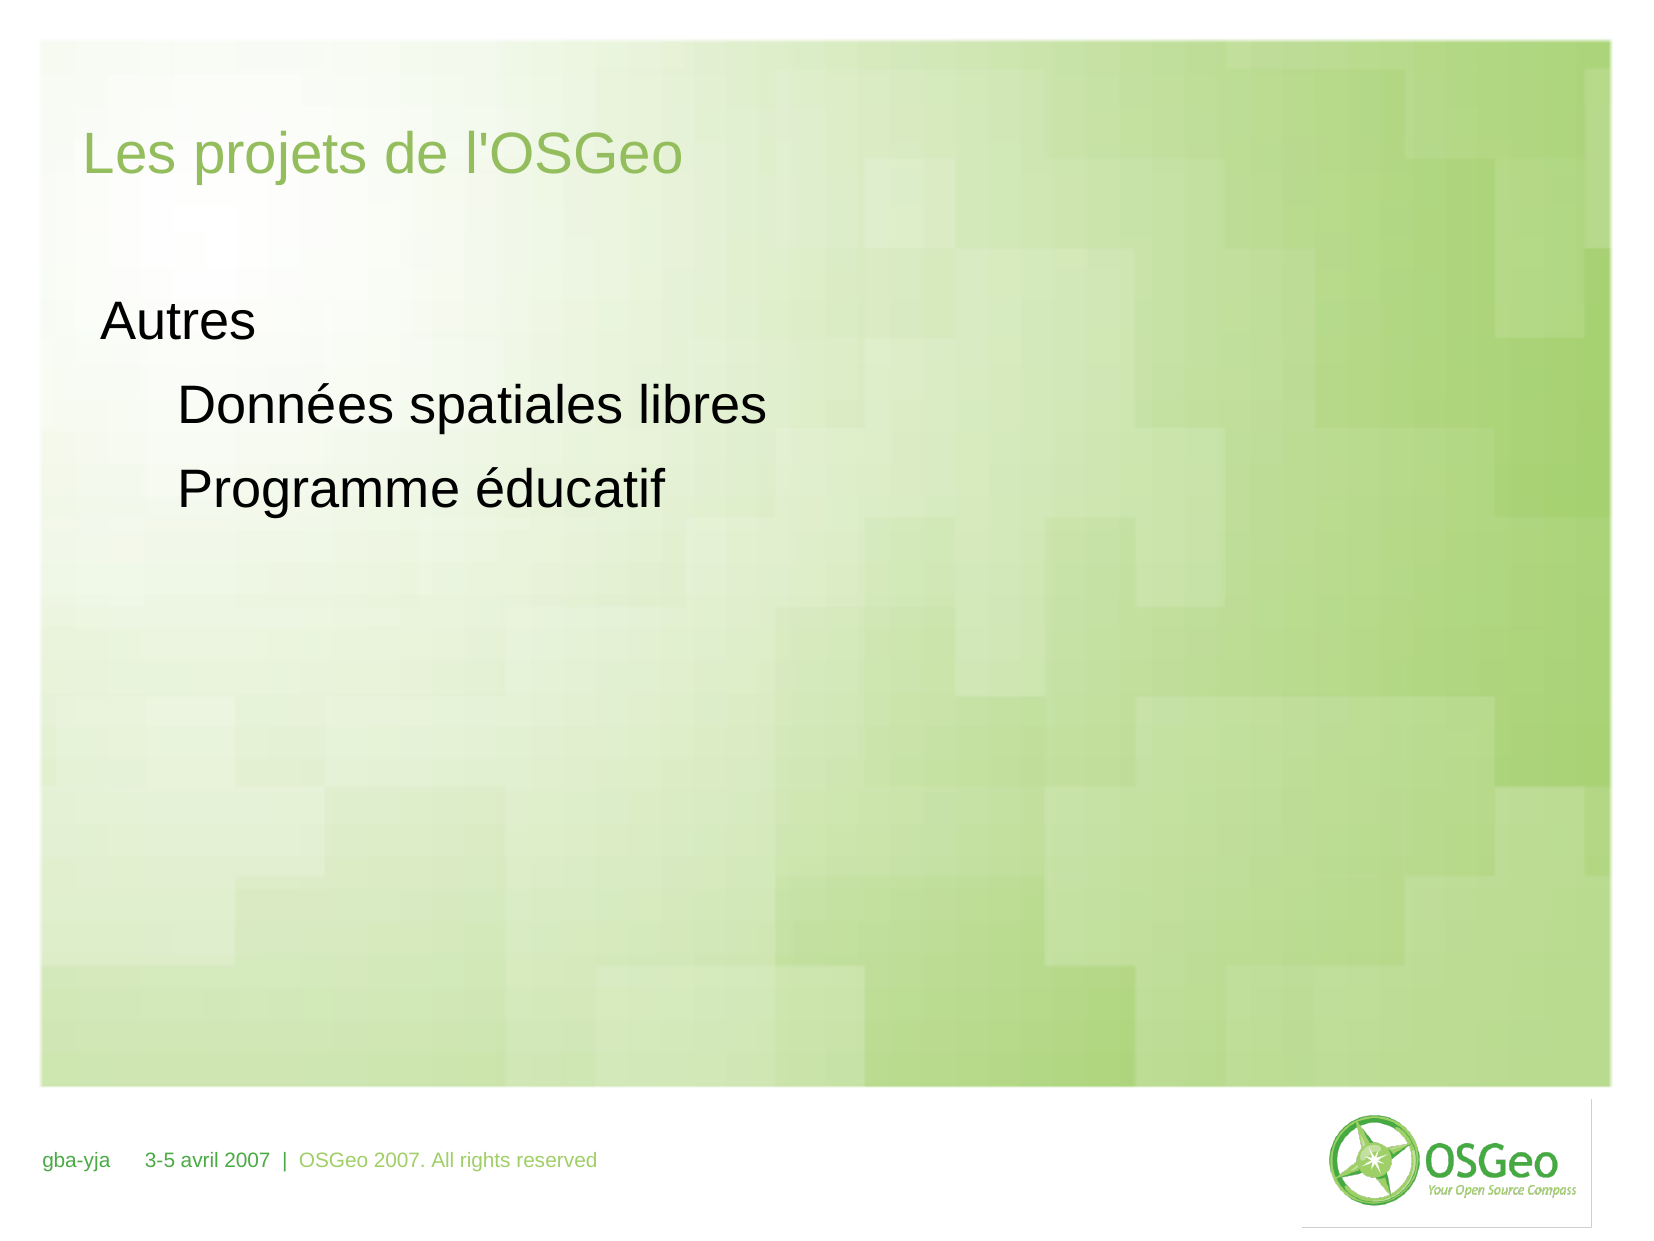

# Les projets de l'OSGeo
Autres
Données spatiales libres
Programme éducatif